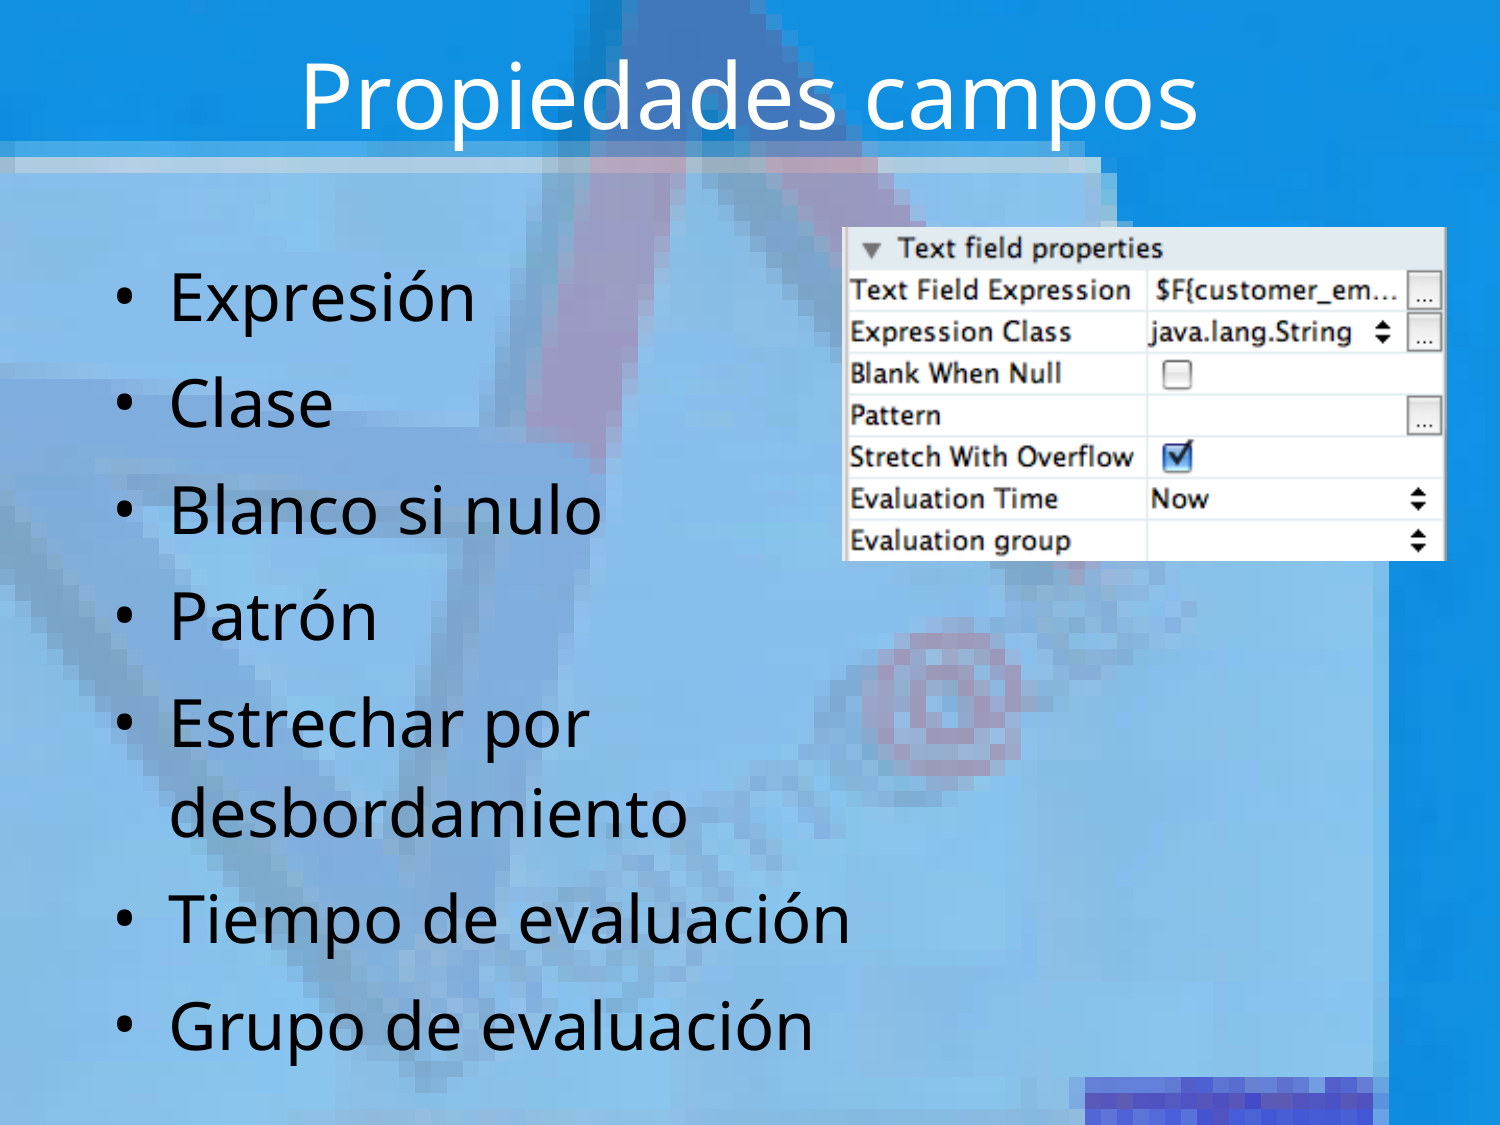

# Propiedades campos
Expresión
Clase
Blanco si nulo
Patrón
Estrechar por desbordamiento
Tiempo de evaluación
Grupo de evaluación